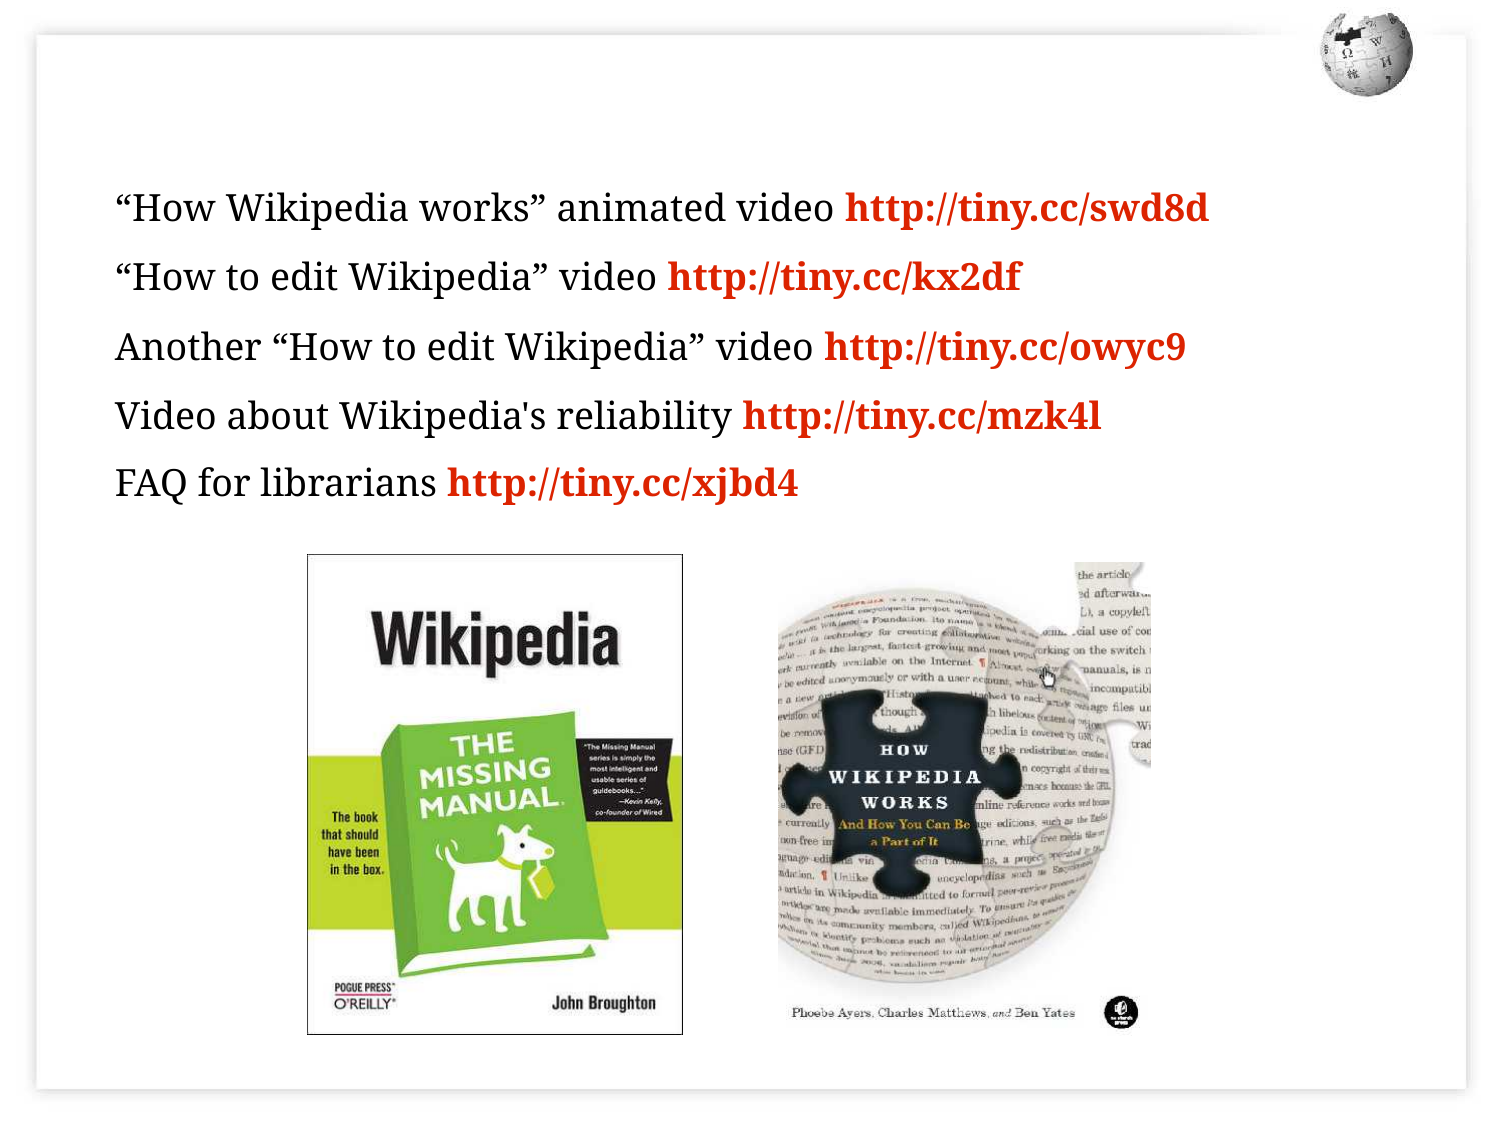

“How Wikipedia works” animated video http://tiny.cc/swd8d
“How to edit Wikipedia” video http://tiny.cc/kx2df
Another “How to edit Wikipedia” video http://tiny.cc/owyc9
Video about Wikipedia's reliability http://tiny.cc/mzk4l
FAQ for librarians http://tiny.cc/xjbd4